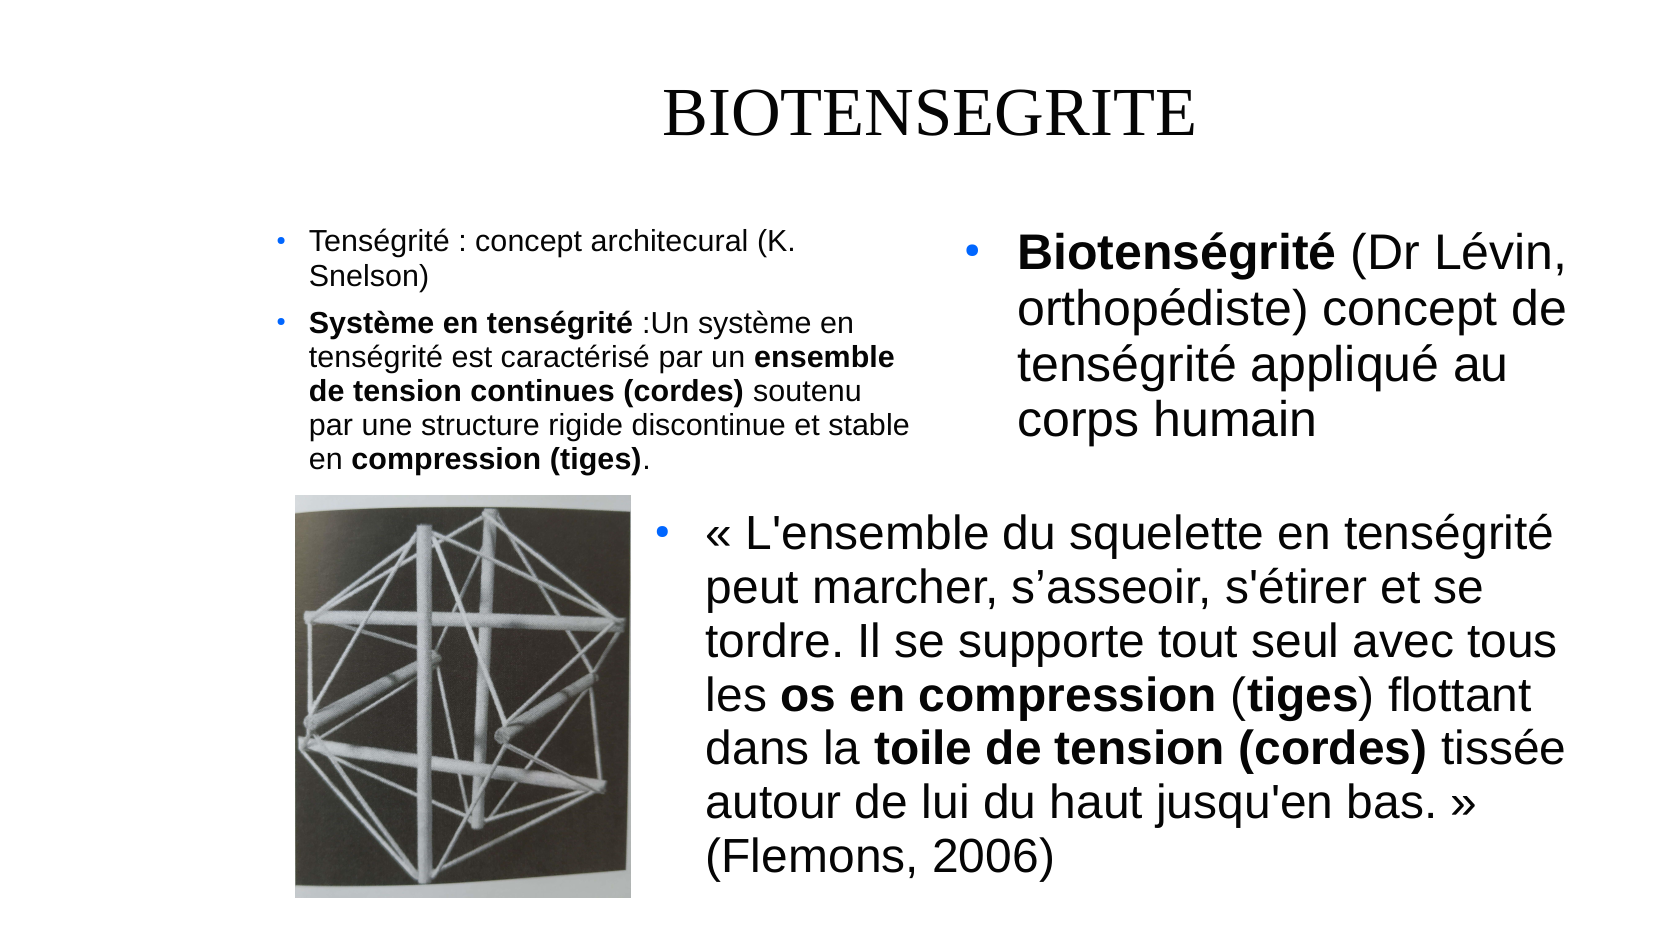

# BIOTENSEGRITE
Tenségrité : concept architecural (K. Snelson)
Système en tenségrité :Un système en tenségrité est caractérisé par un ensemble de tension continues (cordes) soutenu par une structure rigide discontinue et stable en compression (tiges).
Biotenségrité (Dr Lévin, orthopédiste) concept de tenségrité appliqué au corps humain
« L'ensemble du squelette en tenségrité peut marcher, s’asseoir, s'étirer et se tordre. Il se supporte tout seul avec tous les os en compression (tiges) flottant dans la toile de tension (cordes) tissée autour de lui du haut jusqu'en bas. » (Flemons, 2006)
Le tissu conjonctif, par Nicolas Truffart, Ecole Française d'Ashtanga Yoga
17